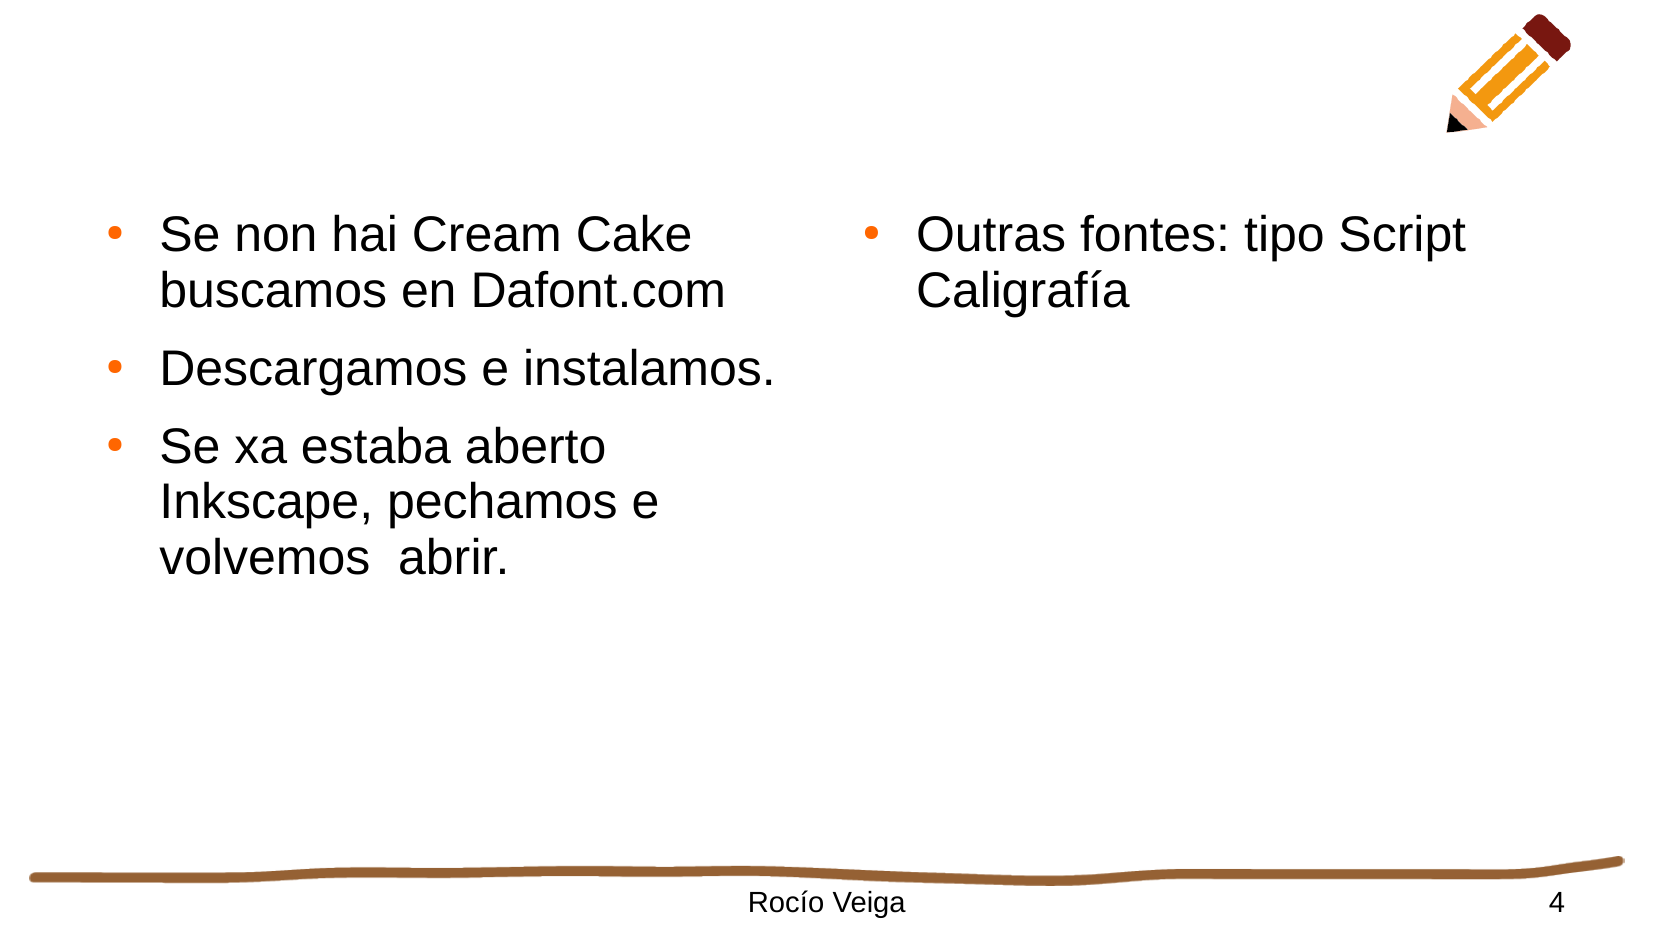

#
Se non hai Cream Cake buscamos en Dafont.com
Descargamos e instalamos.
Se xa estaba aberto Inkscape, pechamos e volvemos abrir.
Outras fontes: tipo Script Caligrafía
Rocío Veiga
4